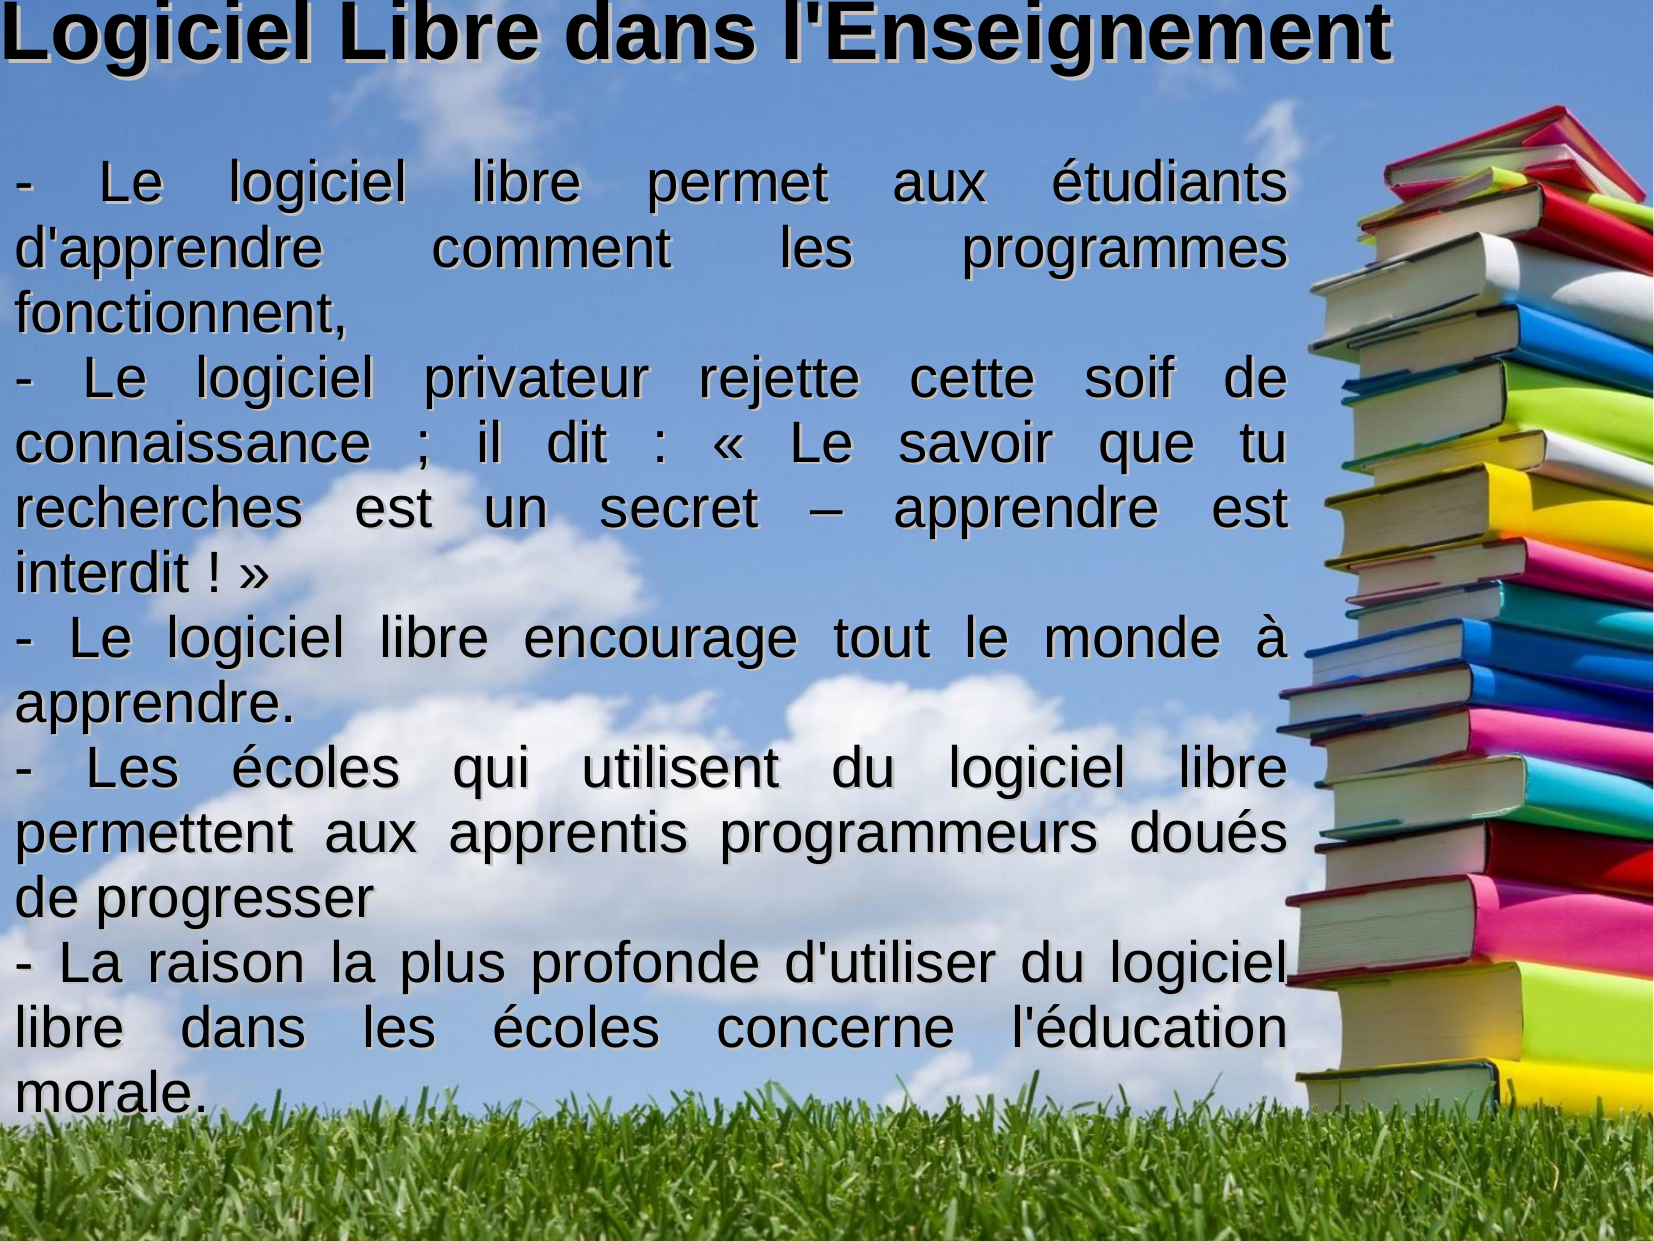

Logiciel Libre dans l'Enseignement
#
- Le logiciel libre permet aux étudiants d'apprendre comment les programmes fonctionnent,
- Le logiciel privateur rejette cette soif de connaissance ; il dit : « Le savoir que tu recherches est un secret – apprendre est interdit ! »
- Le logiciel libre encourage tout le monde à apprendre.
- Les écoles qui utilisent du logiciel libre permettent aux apprentis programmeurs doués de progresser
- La raison la plus profonde d'utiliser du logiciel libre dans les écoles concerne l'éducation morale.